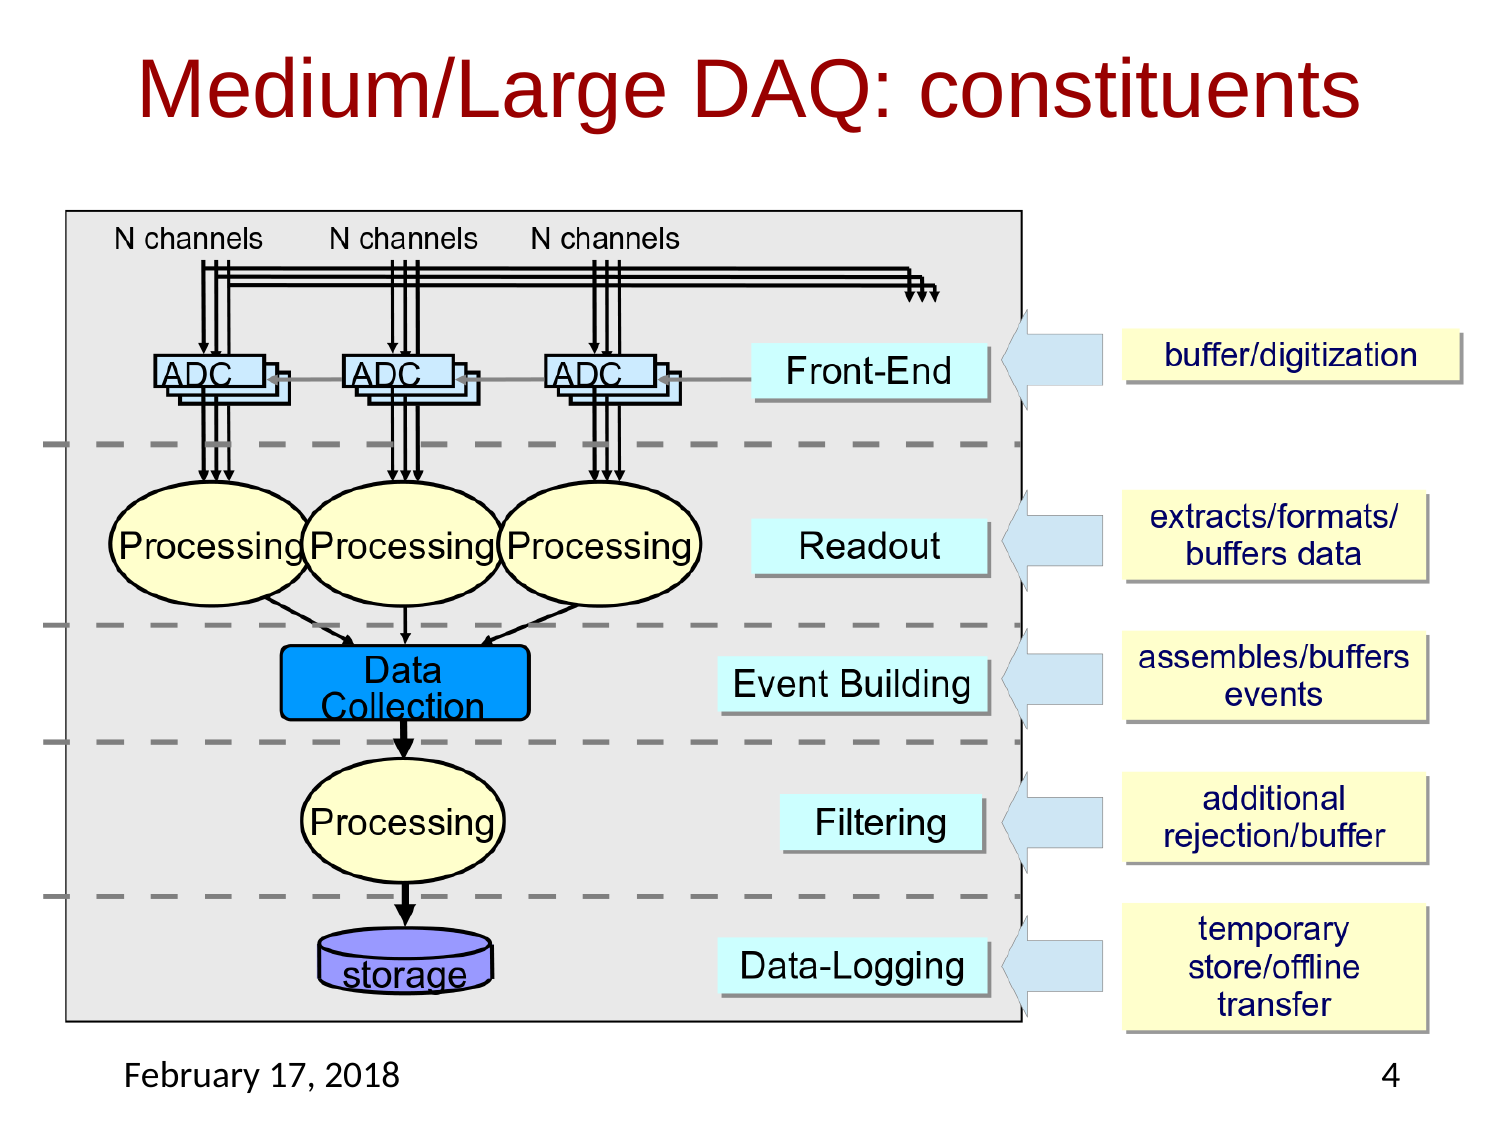

# Medium/Large DAQ: constituents
17 February 2018
4